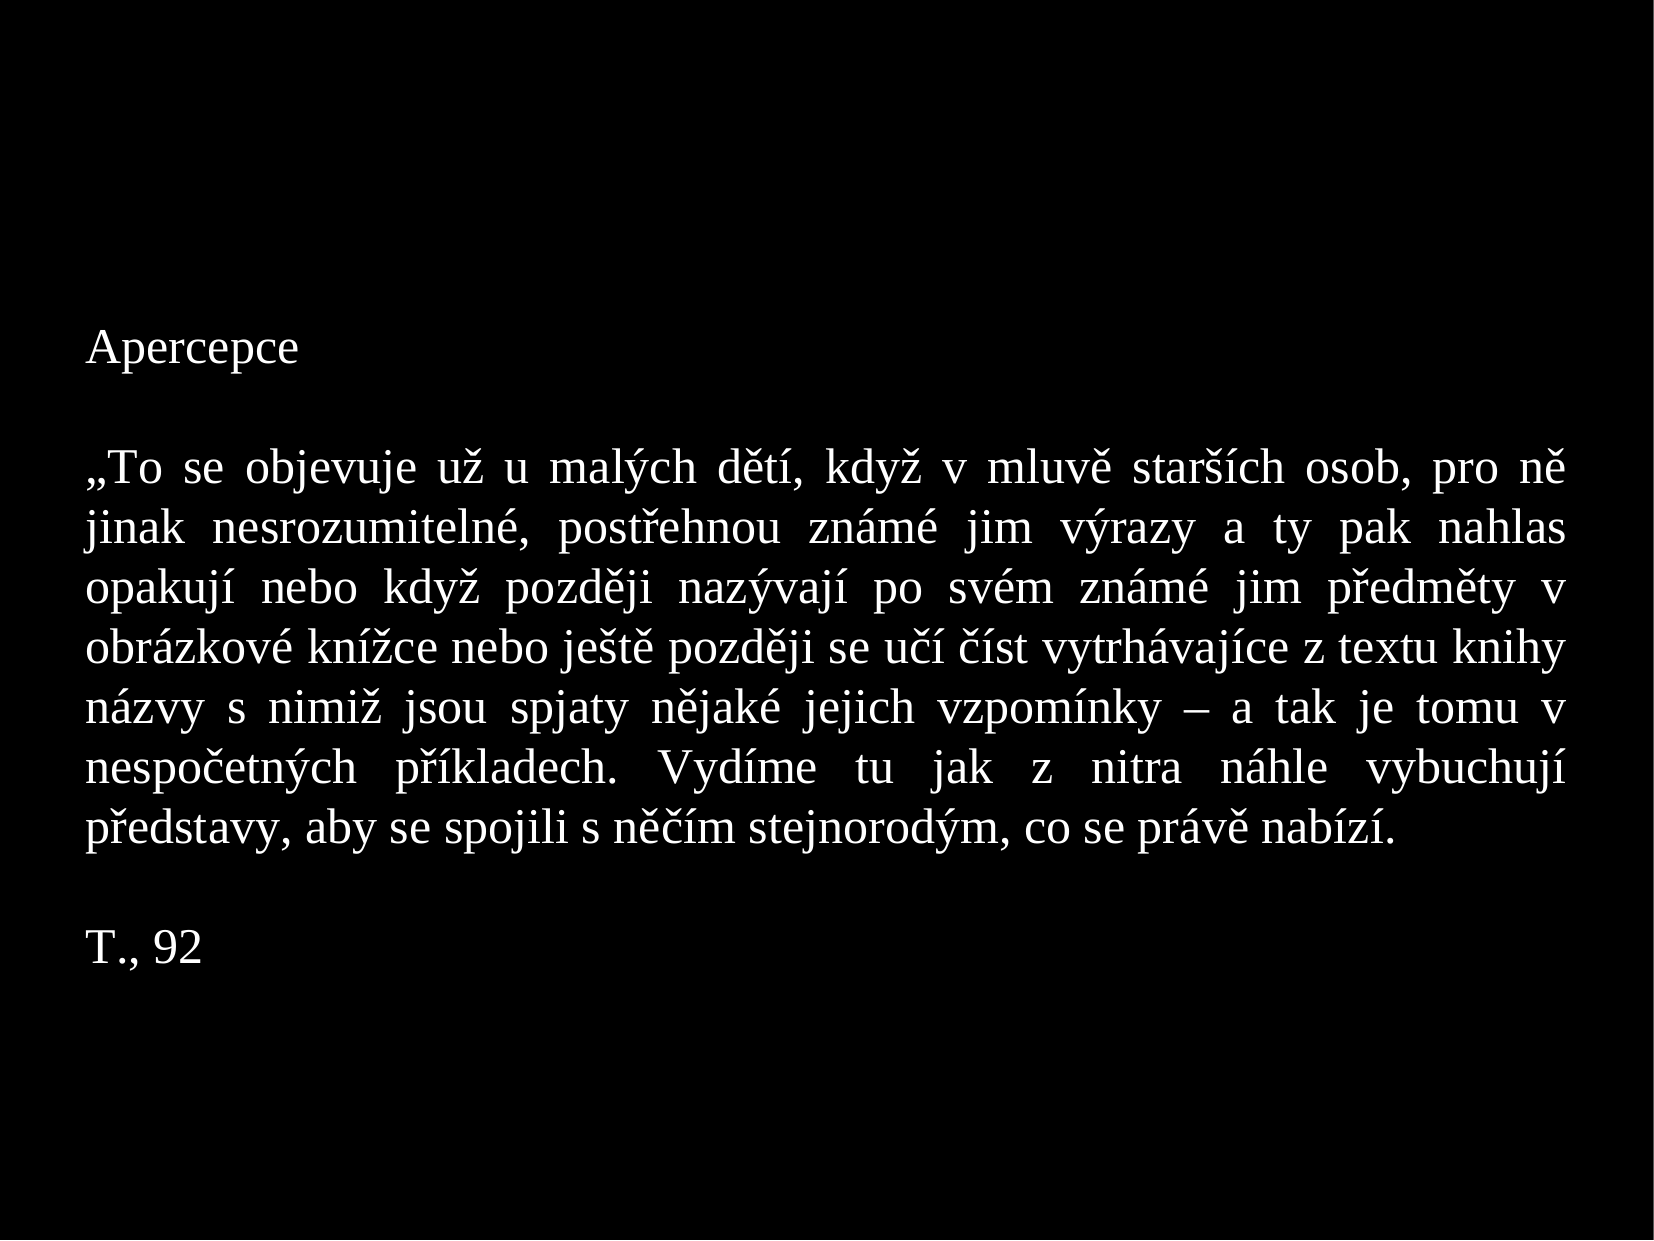

Apercepce
„To se objevuje už u malých dětí, když v mluvě starších osob, pro ně jinak nesrozumitelné, postřehnou známé jim výrazy a ty pak nahlas opakují nebo když později nazývají po svém známé jim předměty v obrázkové knížce nebo ještě později se učí číst vytrhávajíce z textu knihy názvy s nimiž jsou spjaty nějaké jejich vzpomínky – a tak je tomu v nespočetných příkladech. Vydíme tu jak z nitra náhle vybuchují představy, aby se spojili s něčím stejnorodým, co se právě nabízí.
T., 92